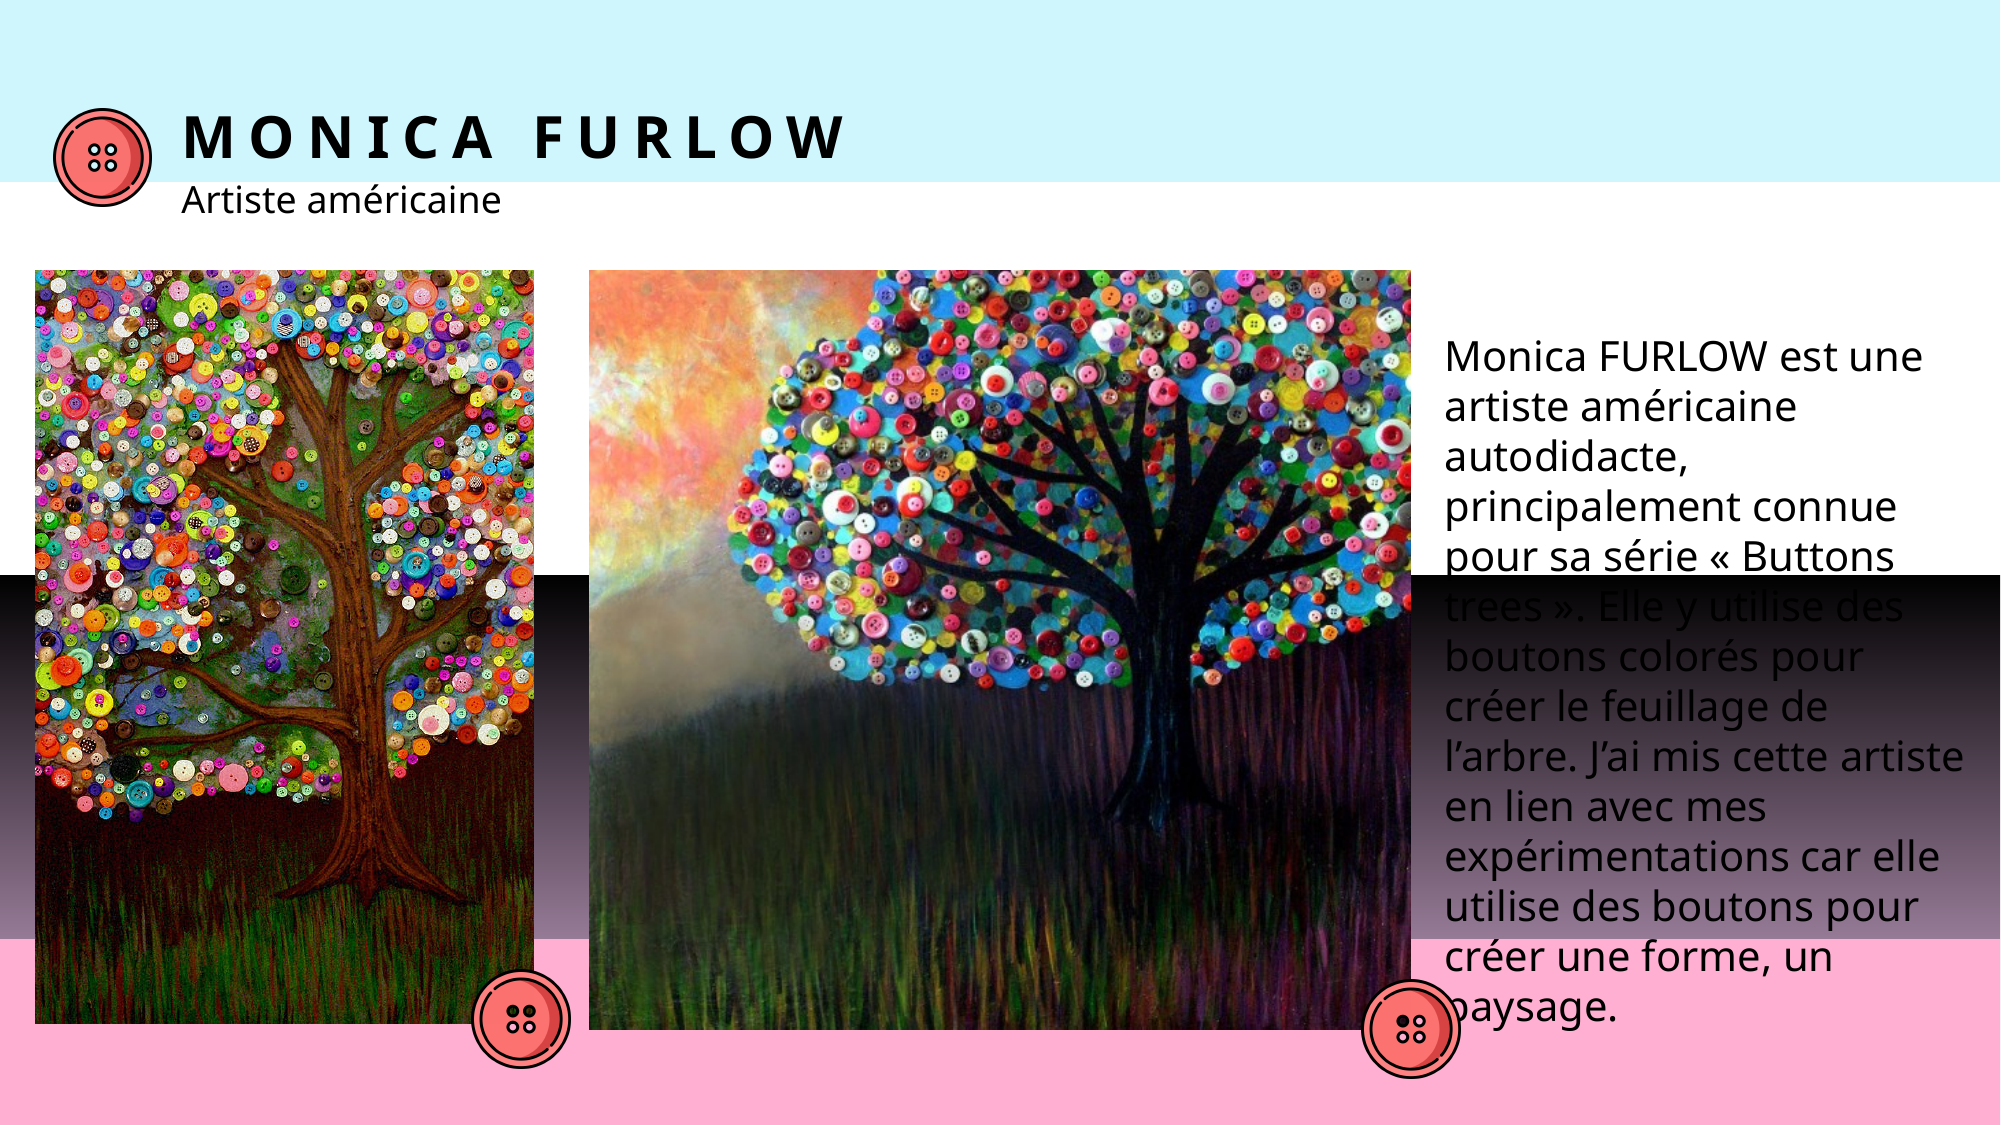

# Monica FURLOW
Artiste américaine
Monica FURLOW est une artiste américaine autodidacte, principalement connue pour sa série « Buttons trees ». Elle y utilise des boutons colorés pour créer le feuillage de l’arbre. J’ai mis cette artiste en lien avec mes expérimentations car elle utilise des boutons pour créer une forme, un paysage.